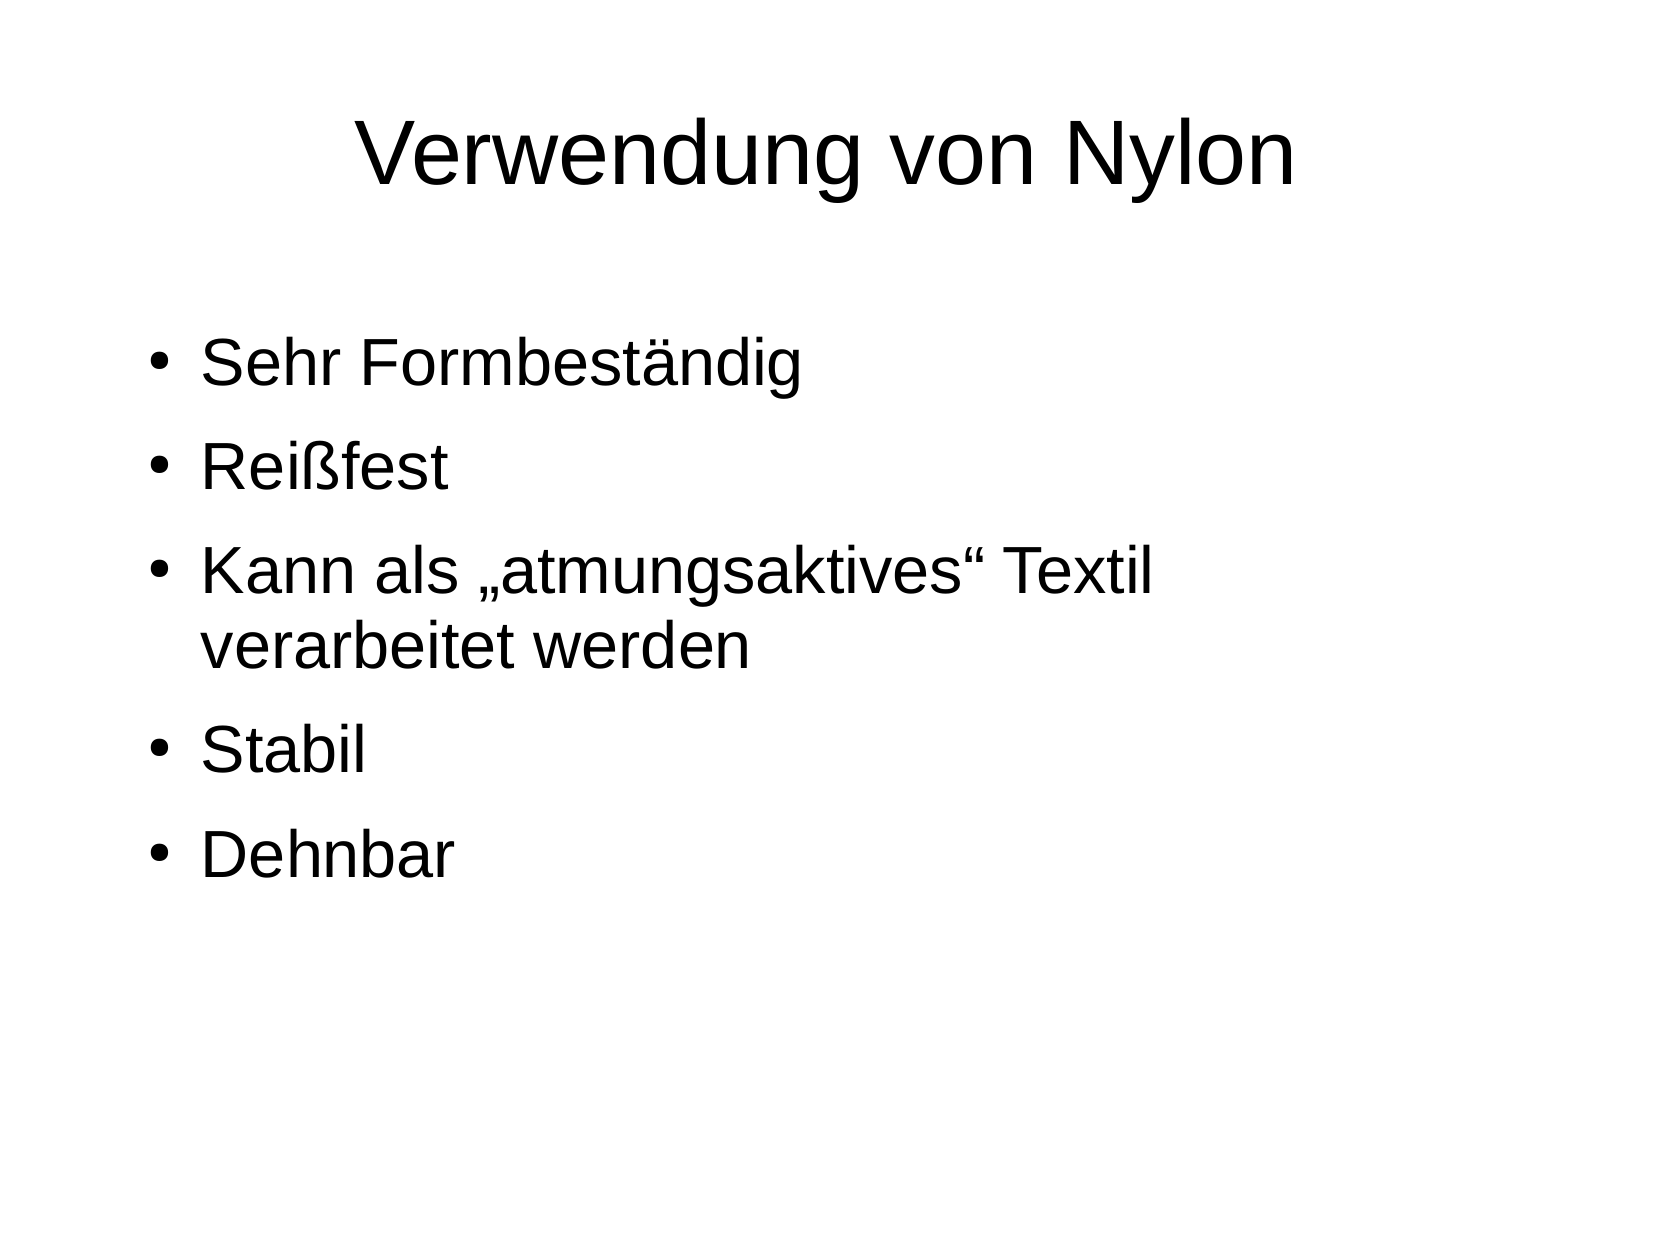

# Verwendung von Nylon
Sehr Formbeständig
Reißfest
Kann als „atmungsaktives“ Textil verarbeitet werden
Stabil
Dehnbar